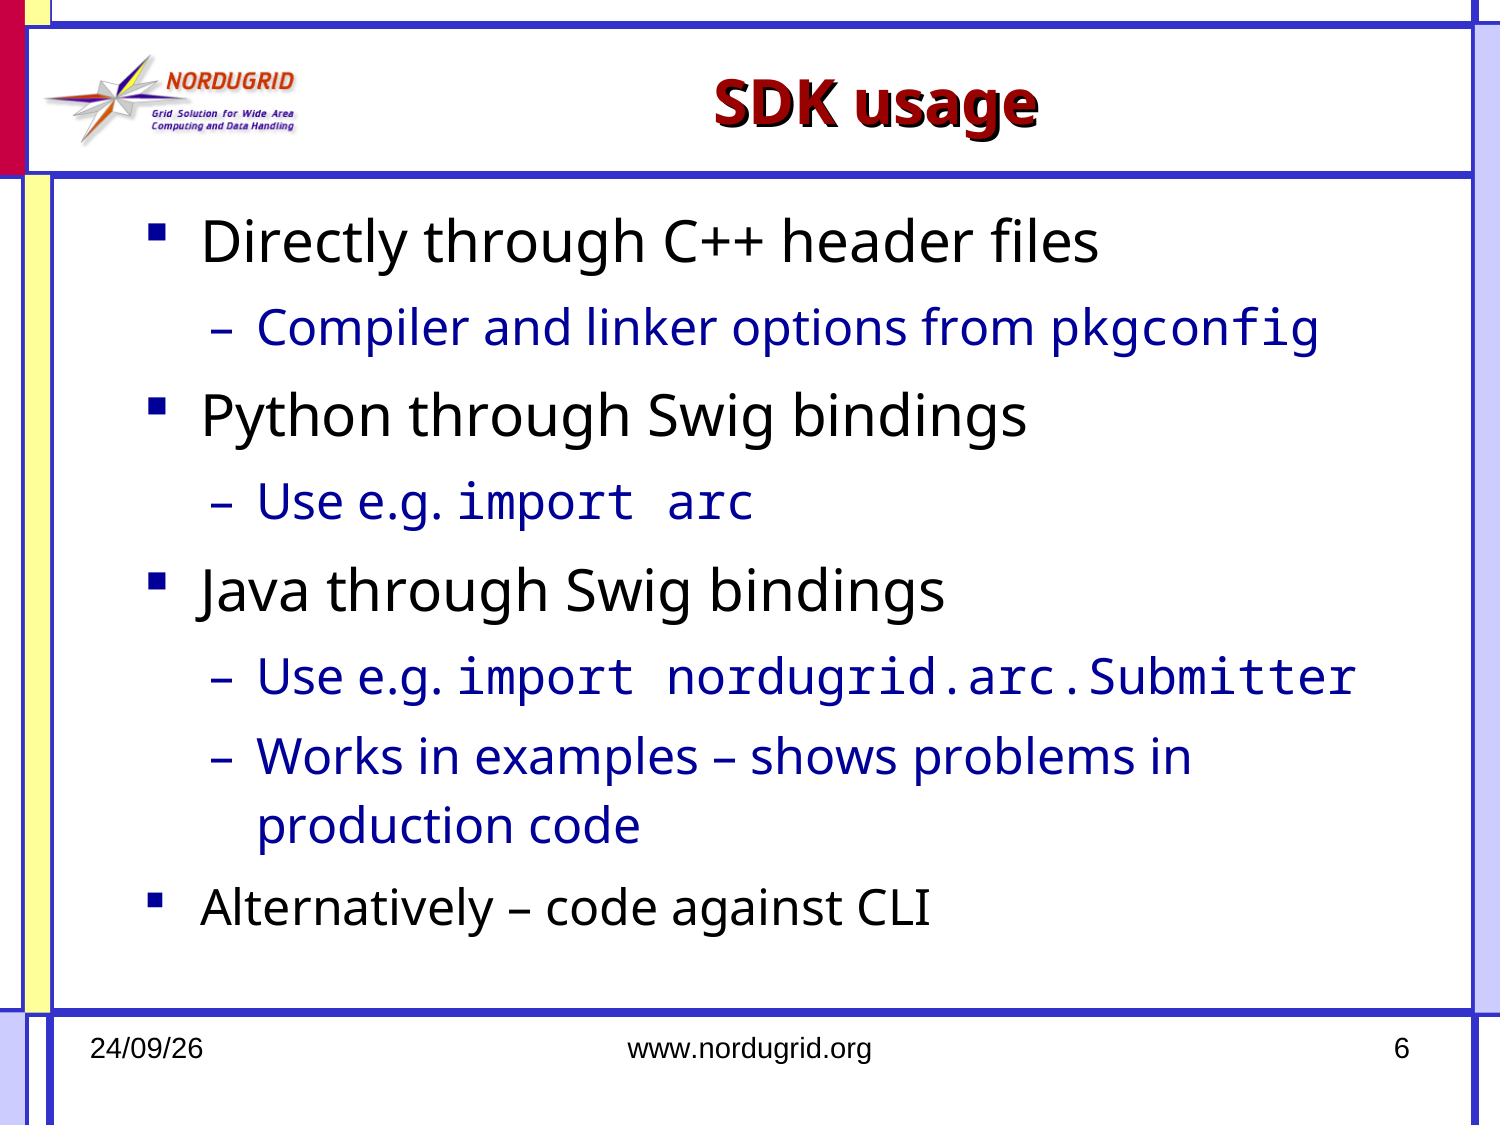

# SDK usage
Directly through C++ header files
Compiler and linker options from pkgconfig
Python through Swig bindings
Use e.g. import arc
Java through Swig bindings
Use e.g. import nordugrid.arc.Submitter
Works in examples – shows problems in production code
Alternatively – code against CLI
www.nordugrid.org
6